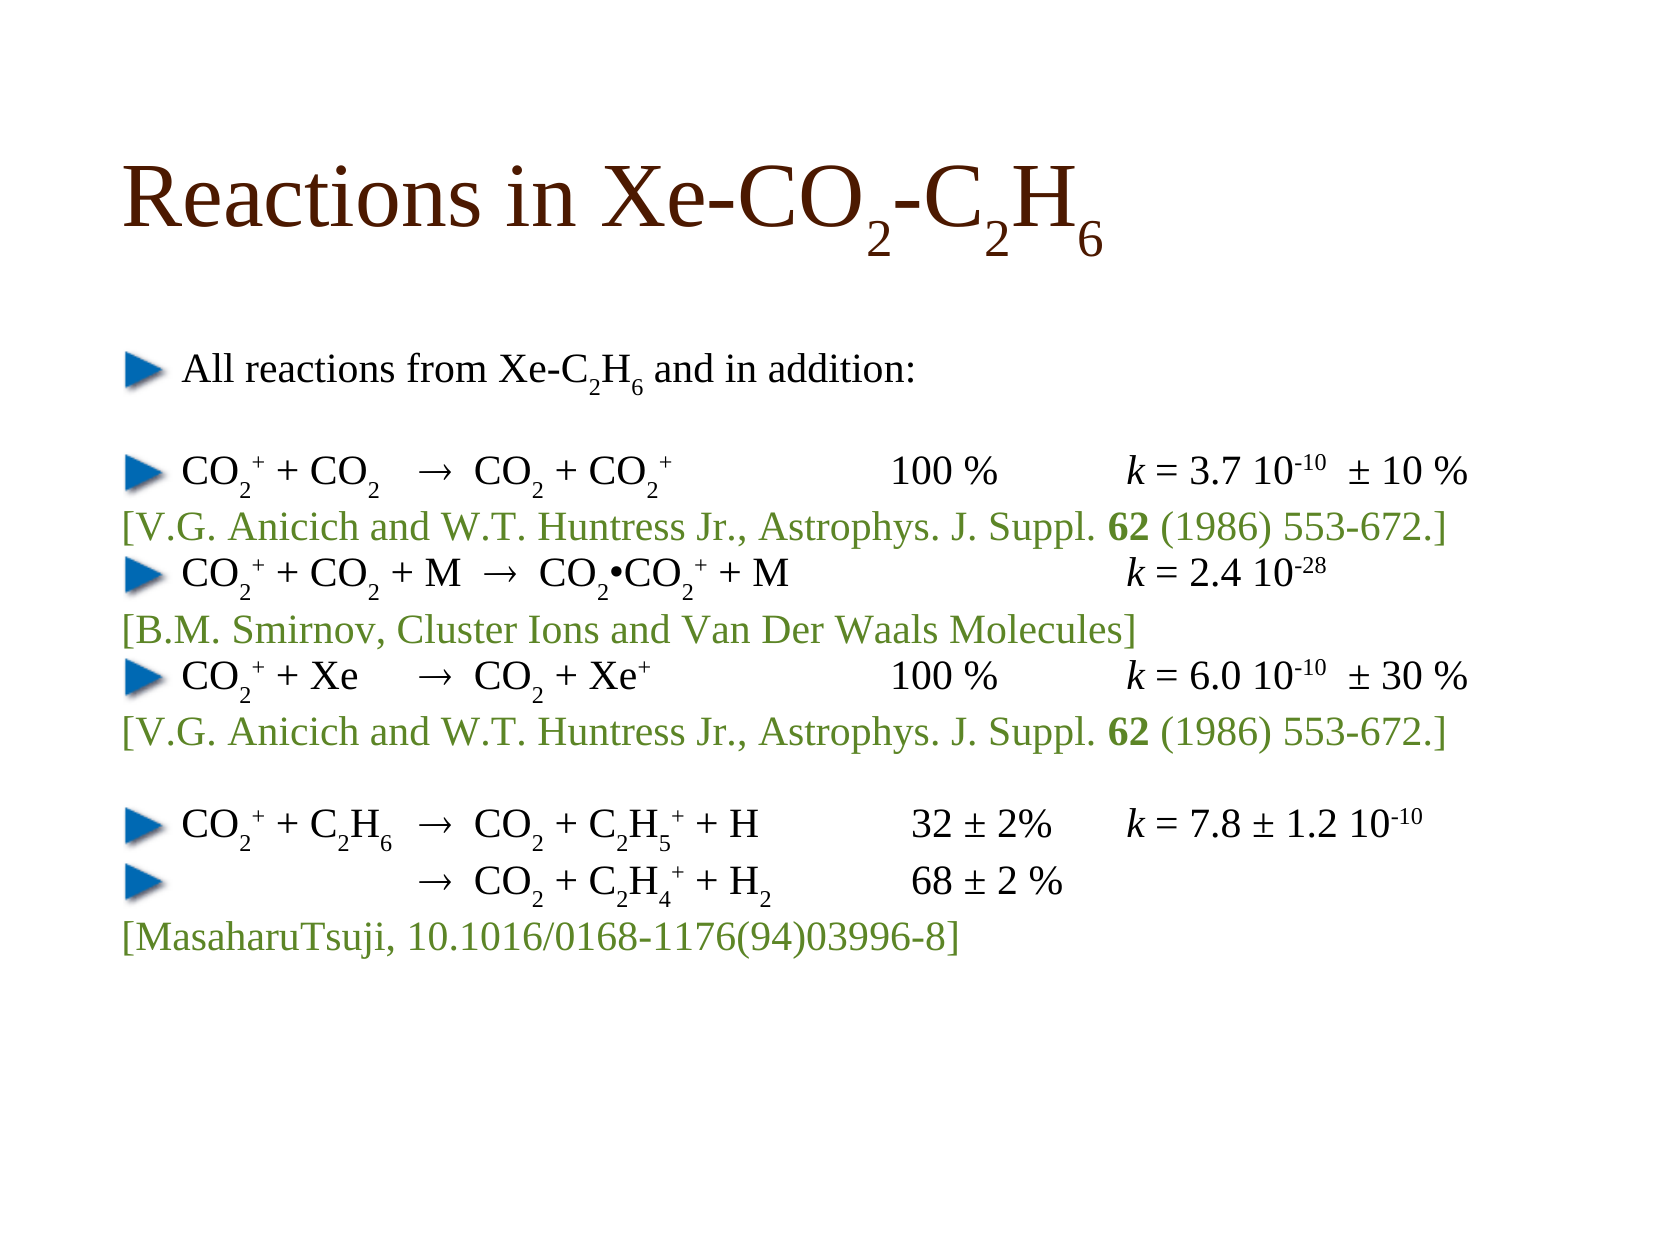

Reactions in Xe-CO2-C2H6
# All reactions from Xe-C2H6 and in addition:
CO2+ + CO2	 CO2 + CO2+		100 %		k = 3.7 10-10 ± 10 %
[V.G. Anicich and W.T. Huntress Jr., Astrophys. J. Suppl. 62 (1986) 553-672.]
CO2+ + CO2 + M  CO2CO2+ + M			k = 2.4 10-28
[B.M. Smirnov, Cluster Ions and Van Der Waals Molecules]
CO2+ + Xe	 CO2 + Xe+			100 %		k = 6.0 10-10 ± 30 %
[V.G. Anicich and W.T. Huntress Jr., Astrophys. J. Suppl. 62 (1986) 553-672.]
CO2+ + C2H6	 CO2 + C2H5+ + H		 32 ± 2%	k = 7.8 ± 1.2 10-10
 		 CO2 + C2H4+ + H2		 68 ± 2 %
[MasaharuTsuji, 10.1016/0168-1176(94)03996-8]